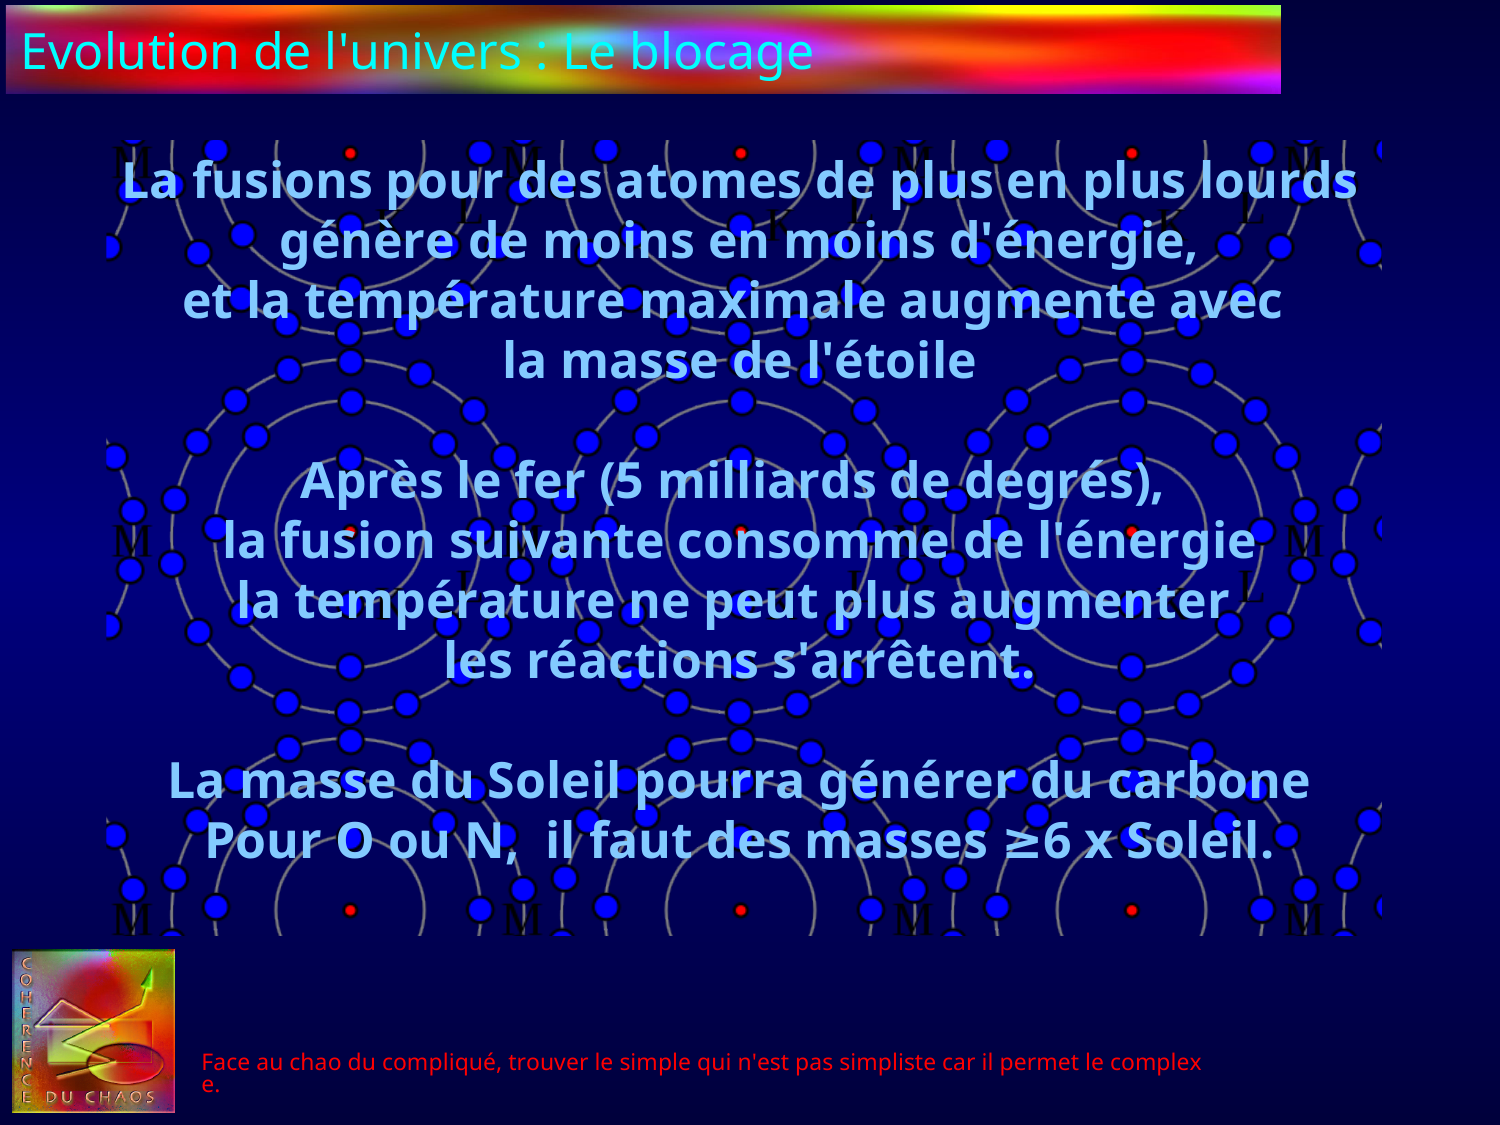

#
Evolution de l'univers : Le blocage
La fusions pour des atomes de plus en plus lourds
génère de moins en moins d'énergie,
et la température maximale augmente avec
la masse de l'étoile
Après le fer (5 milliards de degrés),
la fusion suivante consomme de l'énergie
la température ne peut plus augmenter
les réactions s'arrêtent.
La masse du Soleil pourra générer du carbone
Pour O ou N, il faut des masses ≥6 x Soleil.
Face au chao du compliqué, trouver le simple qui n'est pas simpliste car il permet le complexe.